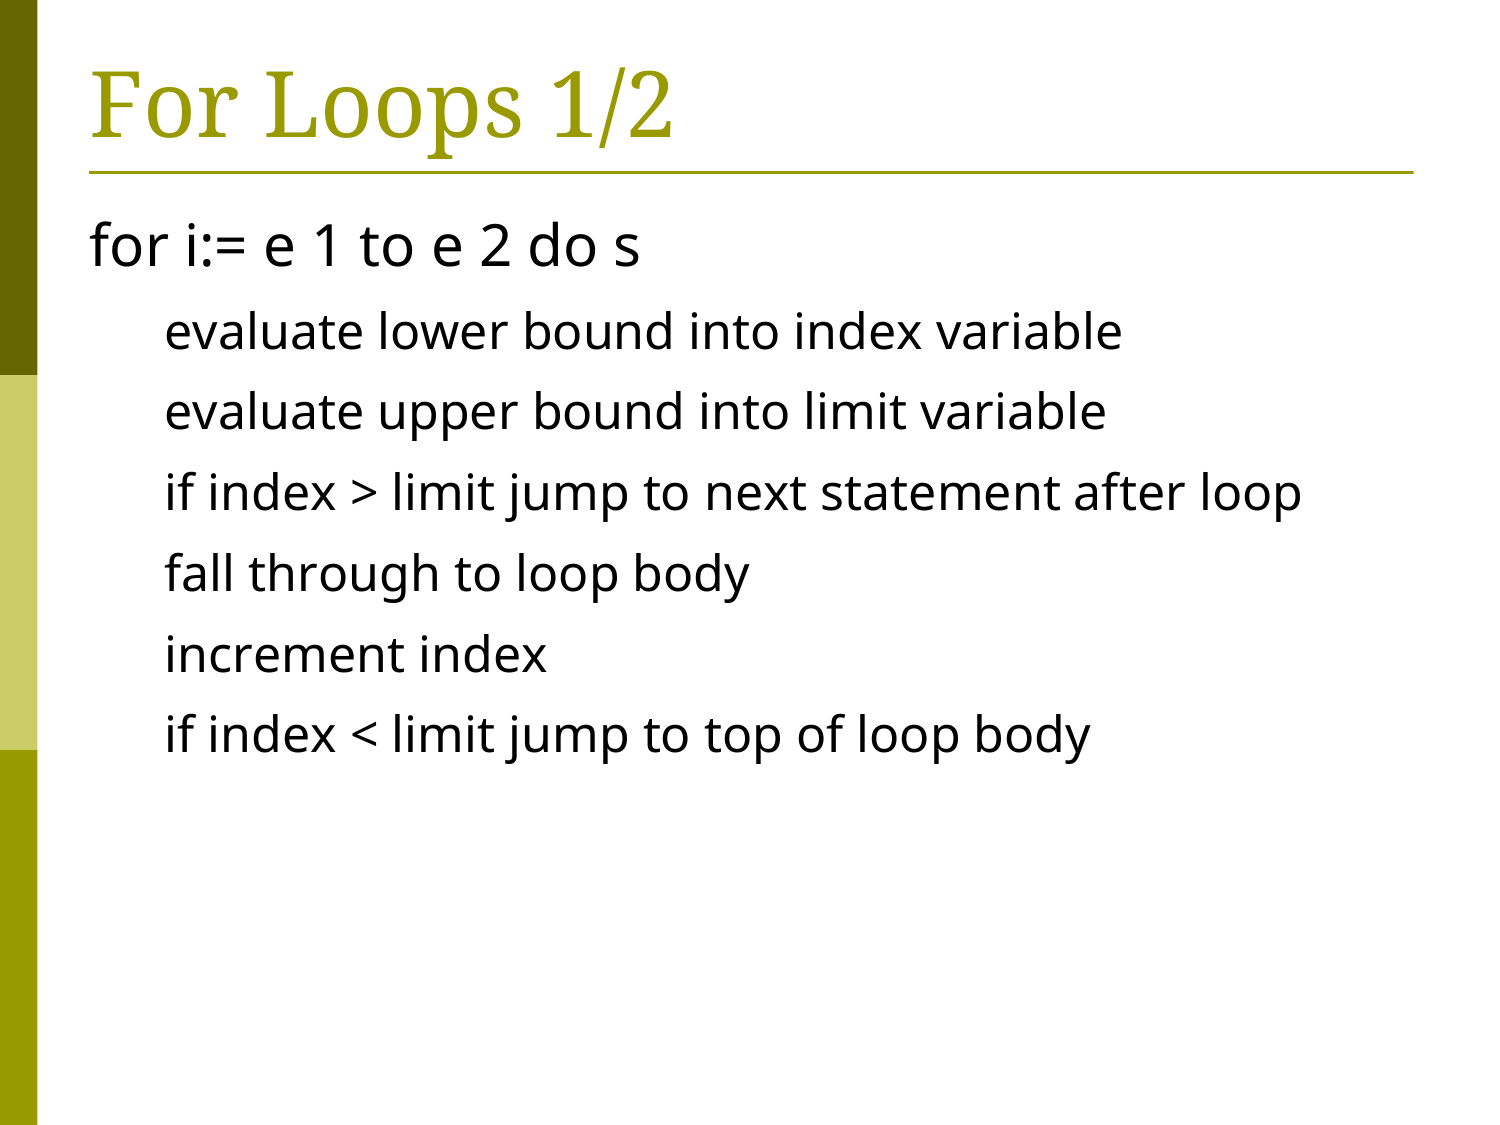

# For Loops 1/2
for i:= e 1 to e 2 do s
evaluate lower bound into index variable
evaluate upper bound into limit variable
if index > limit jump to next statement after loop
fall through to loop body
increment index
if index < limit jump to top of loop body